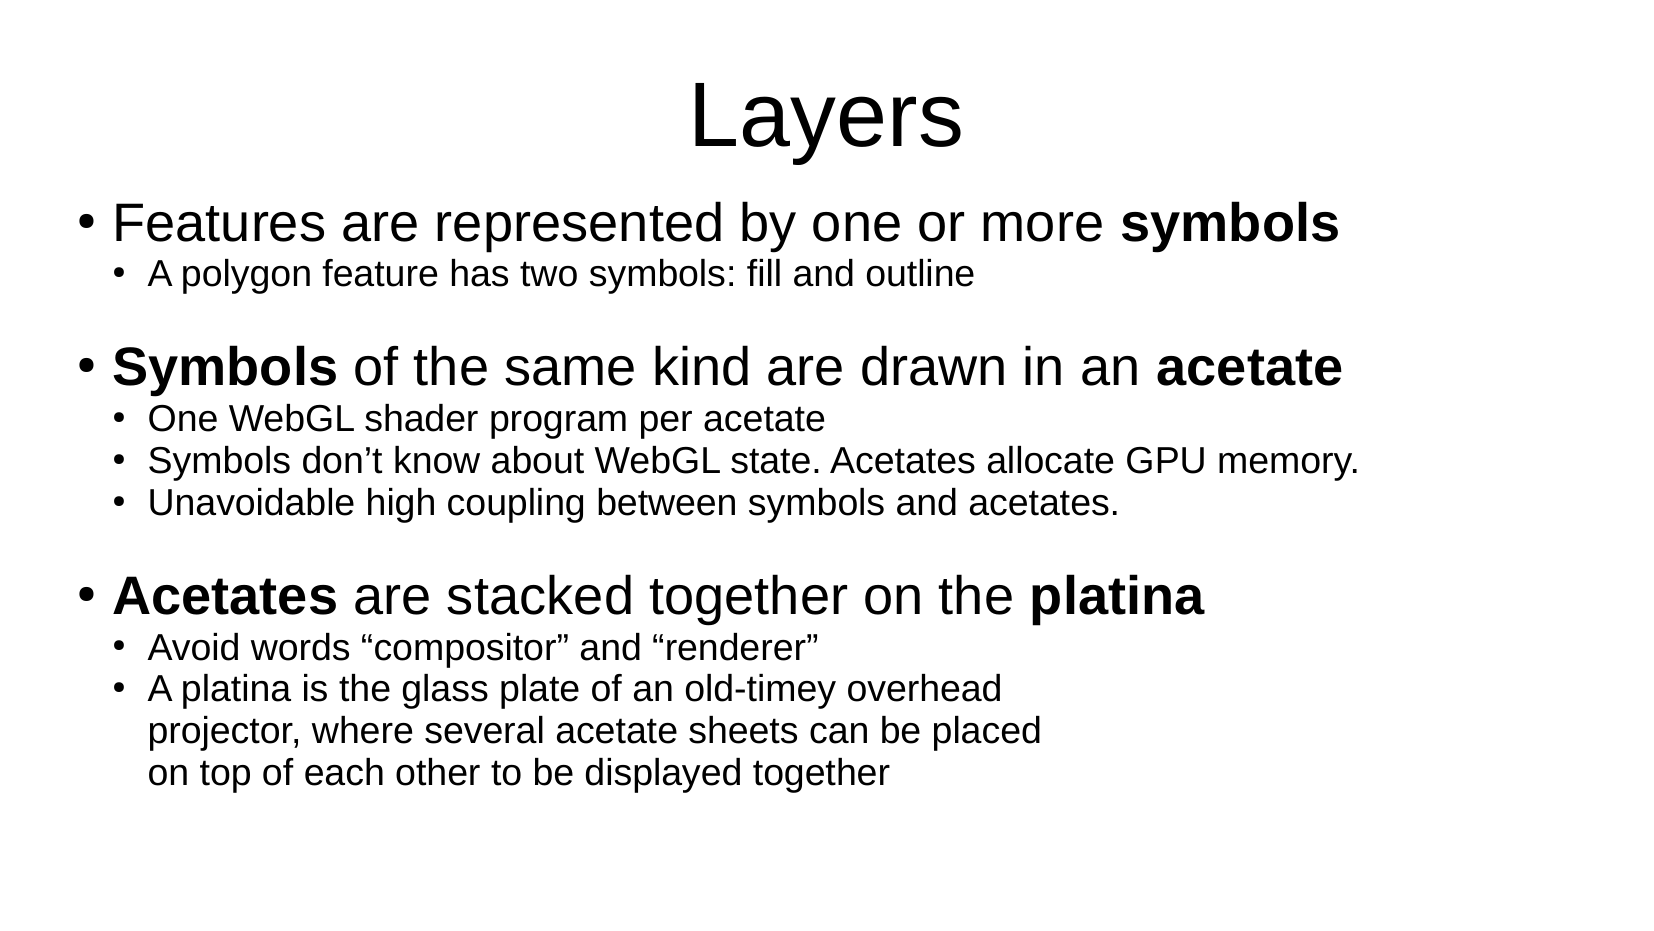

# Layers
Features are represented by one or more symbols
A polygon feature has two symbols: fill and outline
Symbols of the same kind are drawn in an acetate
One WebGL shader program per acetate
Symbols don’t know about WebGL state. Acetates allocate GPU memory.
Unavoidable high coupling between symbols and acetates.
Acetates are stacked together on the platina
Avoid words “compositor” and “renderer”
A platina is the glass plate of an old-timey overhead
projector, where several acetate sheets can be placed
on top of each other to be displayed together